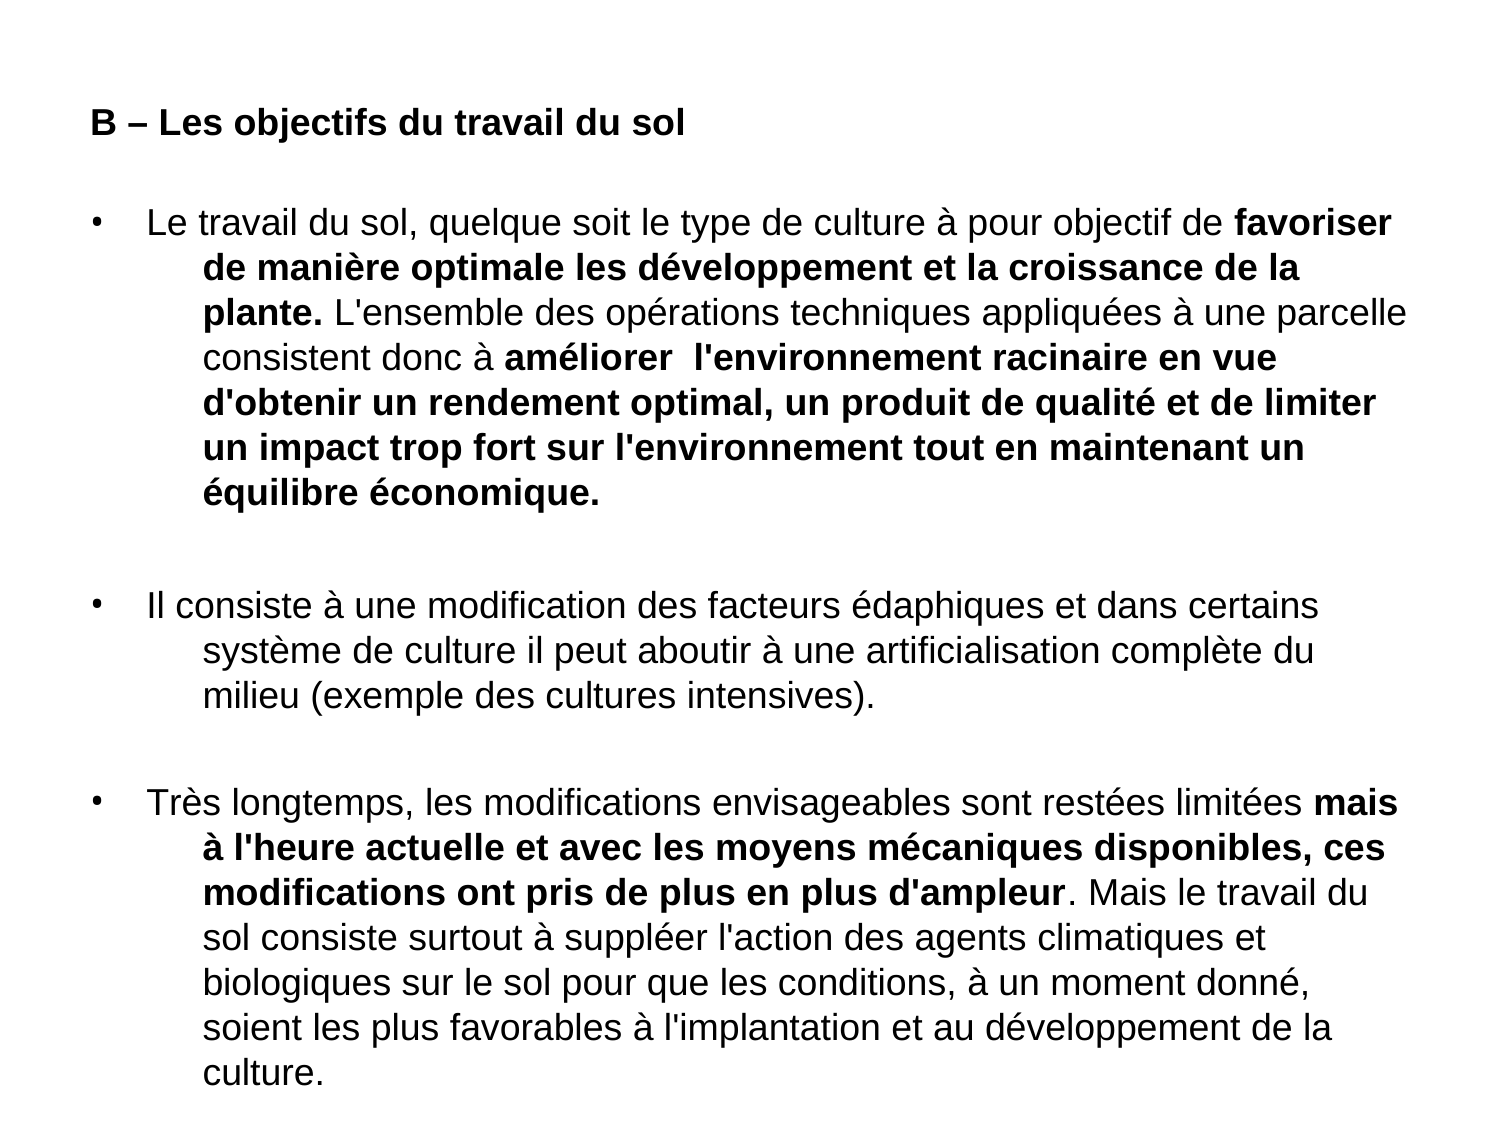

# B – Les objectifs du travail du sol
Le travail du sol, quelque soit le type de culture à pour objectif de favoriser de manière optimale les développement et la croissance de la plante. L'ensemble des opérations techniques appliquées à une parcelle consistent donc à améliorer l'environnement racinaire en vue d'obtenir un rendement optimal, un produit de qualité et de limiter un impact trop fort sur l'environnement tout en maintenant un équilibre économique.
Il consiste à une modification des facteurs édaphiques et dans certains système de culture il peut aboutir à une artificialisation complète du milieu (exemple des cultures intensives).
Très longtemps, les modifications envisageables sont restées limitées mais à l'heure actuelle et avec les moyens mécaniques disponibles, ces modifications ont pris de plus en plus d'ampleur. Mais le travail du sol consiste surtout à suppléer l'action des agents climatiques et biologiques sur le sol pour que les conditions, à un moment donné, soient les plus favorables à l'implantation et au développement de la culture.